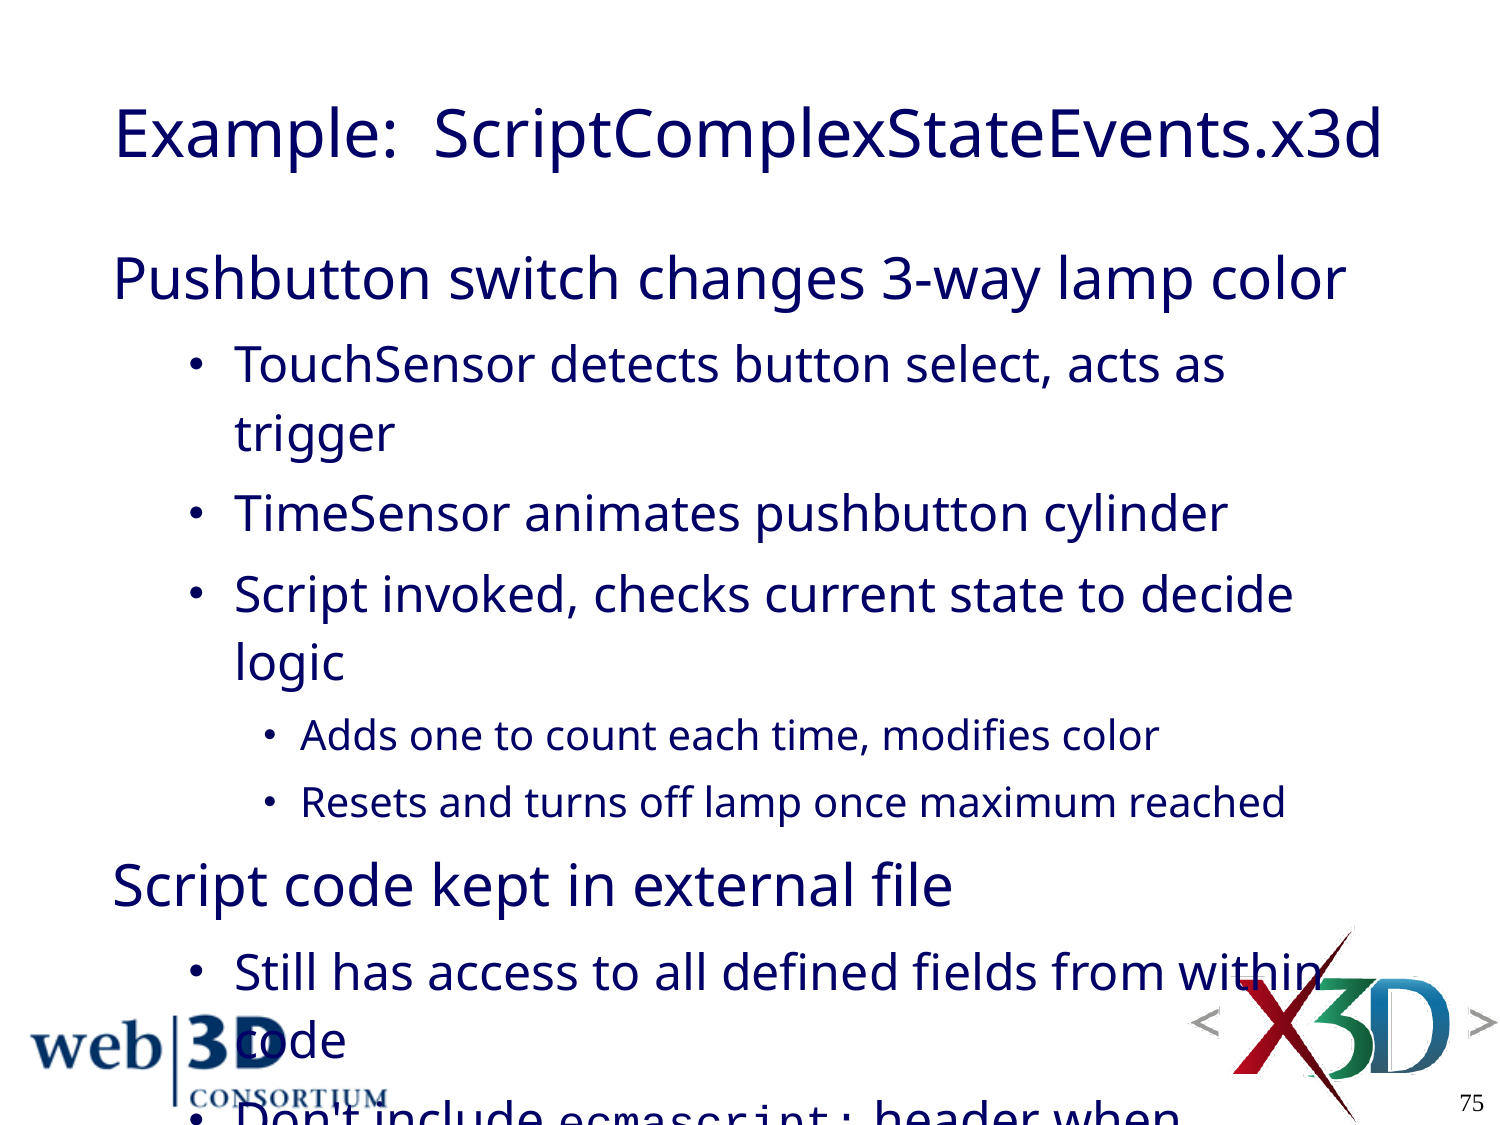

# Example: ScriptComplexStateEvents.x3d
Pushbutton switch changes 3-way lamp color
TouchSensor detects button select, acts as trigger
TimeSensor animates pushbutton cylinder
Script invoked, checks current state to decide logic
Adds one to count each time, modifies color
Resets and turns off lamp once maximum reached
Script code kept in external file
Still has access to all defined fields from within code
Don't include ecmascript: header when external
X3D event model still governs animation flow